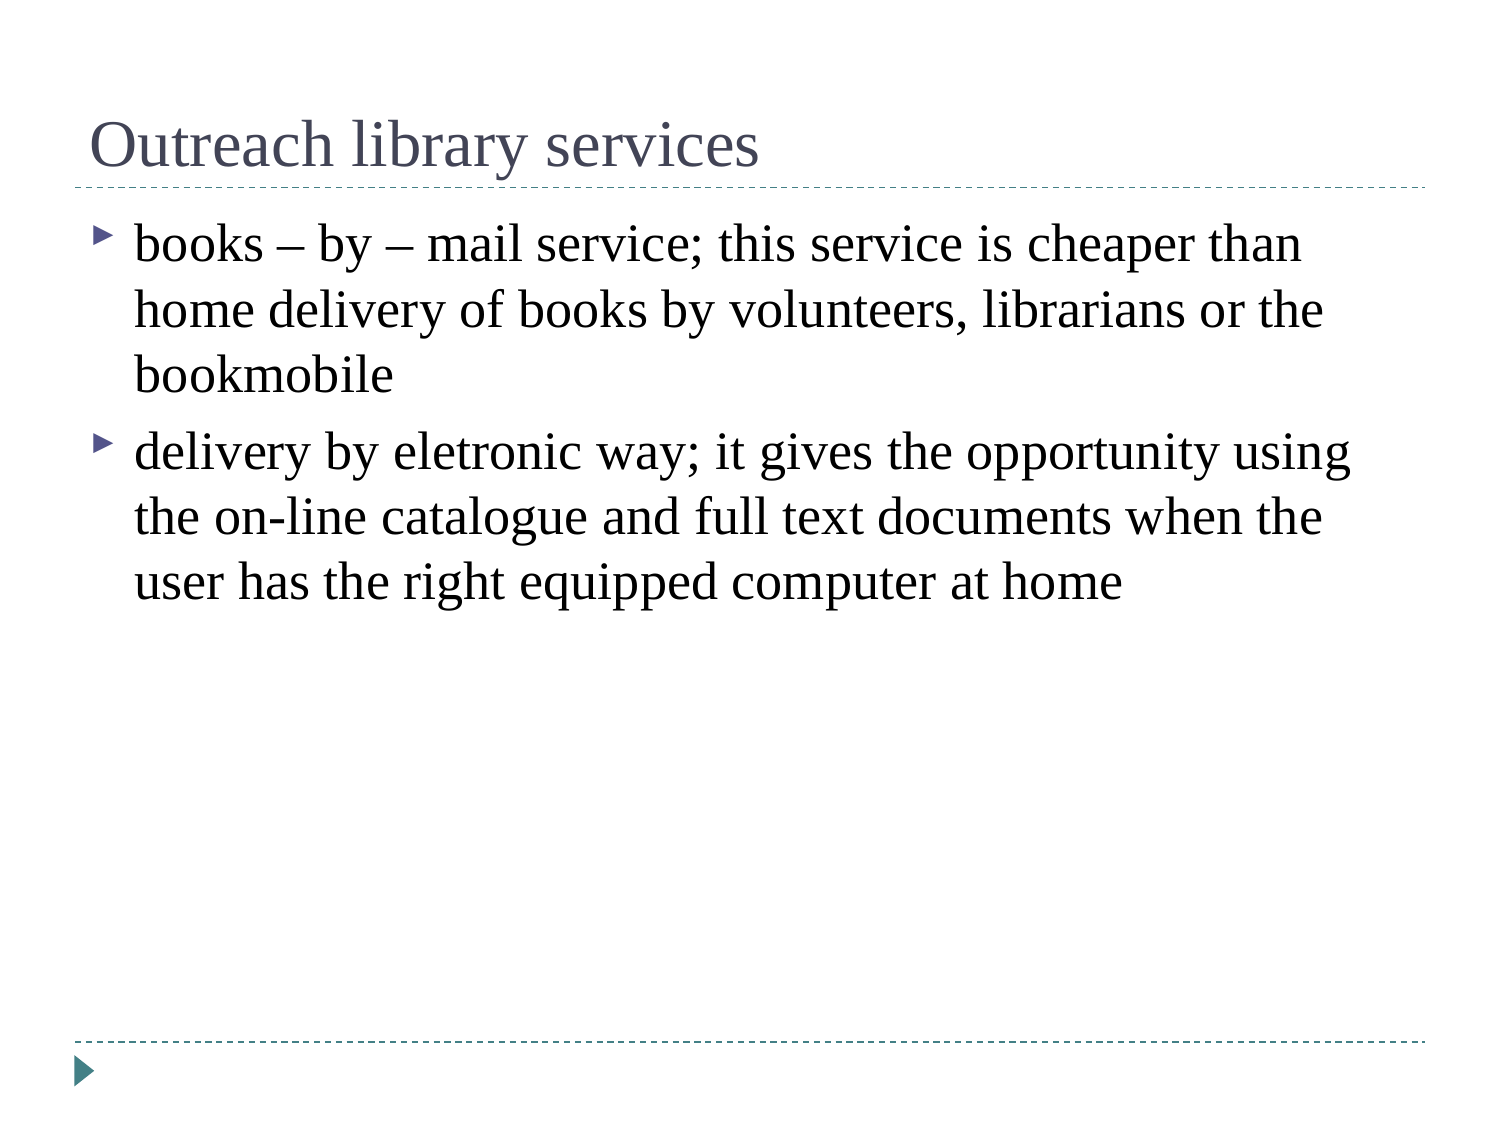

# Outreach library services
books – by – mail service; this service is cheaper than home delivery of books by volunteers, librarians or the bookmobile
delivery by eletronic way; it gives the opportunity using the on-line catalogue and full text documents when the user has the right equipped computer at home